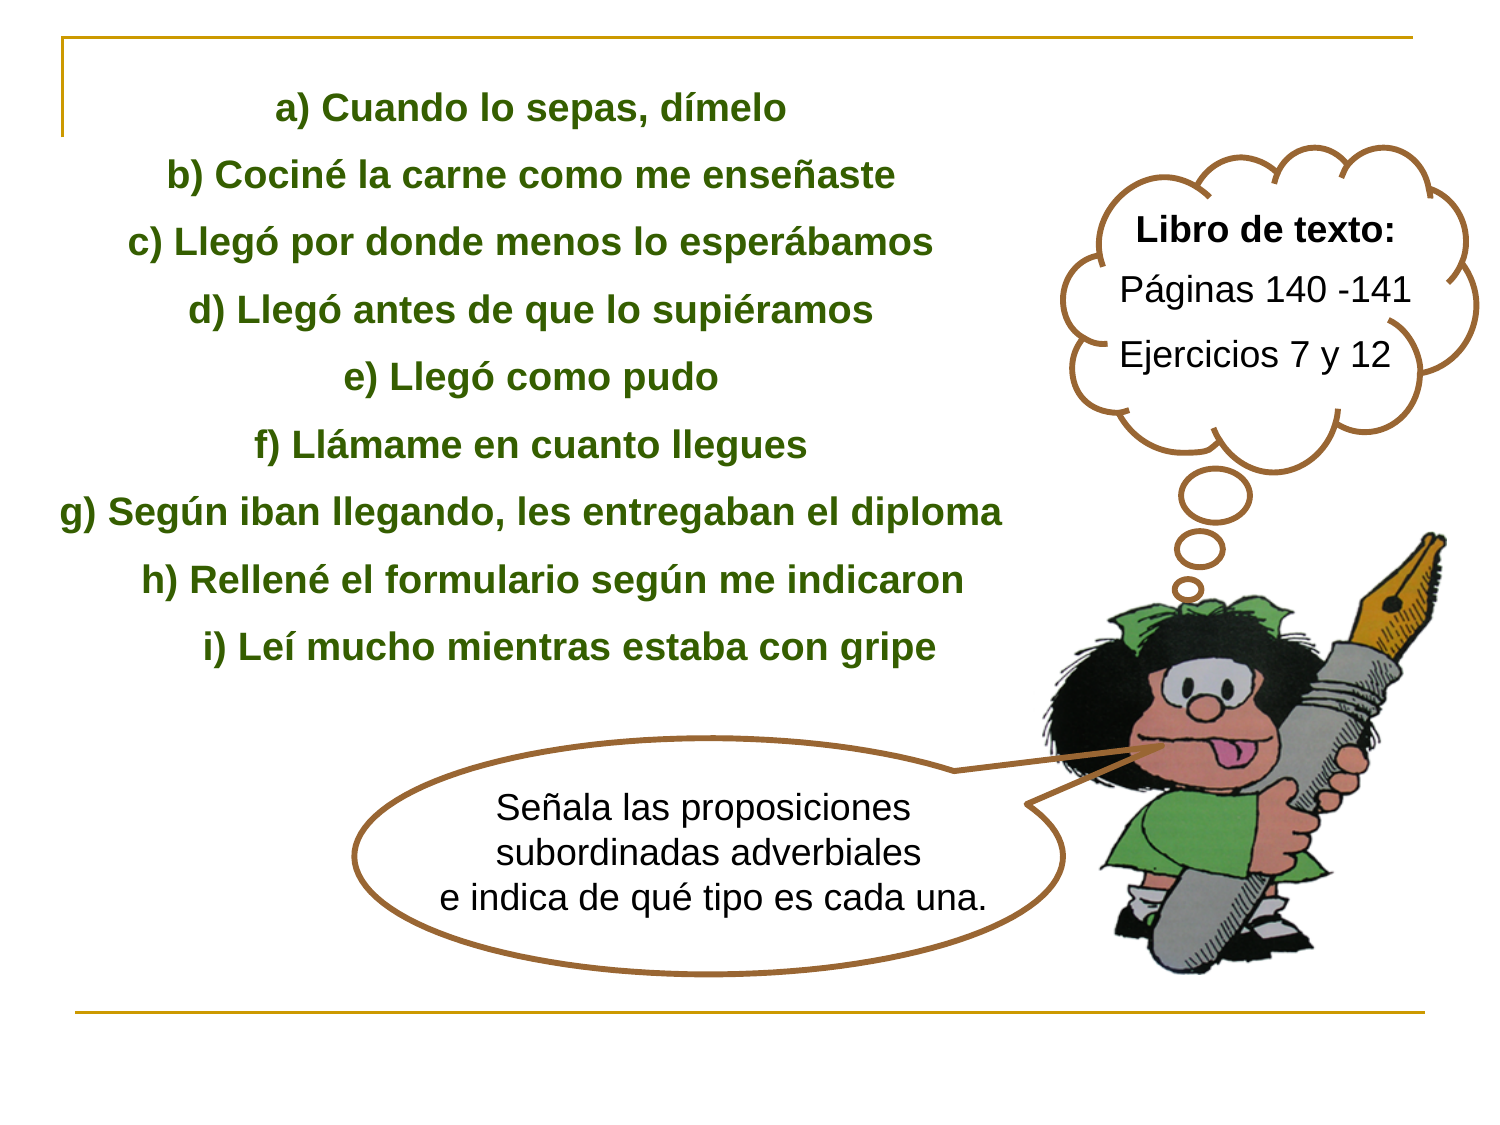

a) Cuando lo sepas, dímelo
b) Cociné la carne como me enseñaste
c) Llegó por donde menos lo esperábamos
d) Llegó antes de que lo supiéramos
e) Llegó como pudo
f) Llámame en cuanto llegues
g) Según iban llegando, les entregaban el diploma
 h) Rellené el formulario según me indicaron
 i) Leí mucho mientras estaba con gripe
 Libro de texto:
 Páginas 140 -141
Ejercicios 7 y 12
Señala las proposiciones
subordinadas adverbiales
 e indica de qué tipo es cada una.